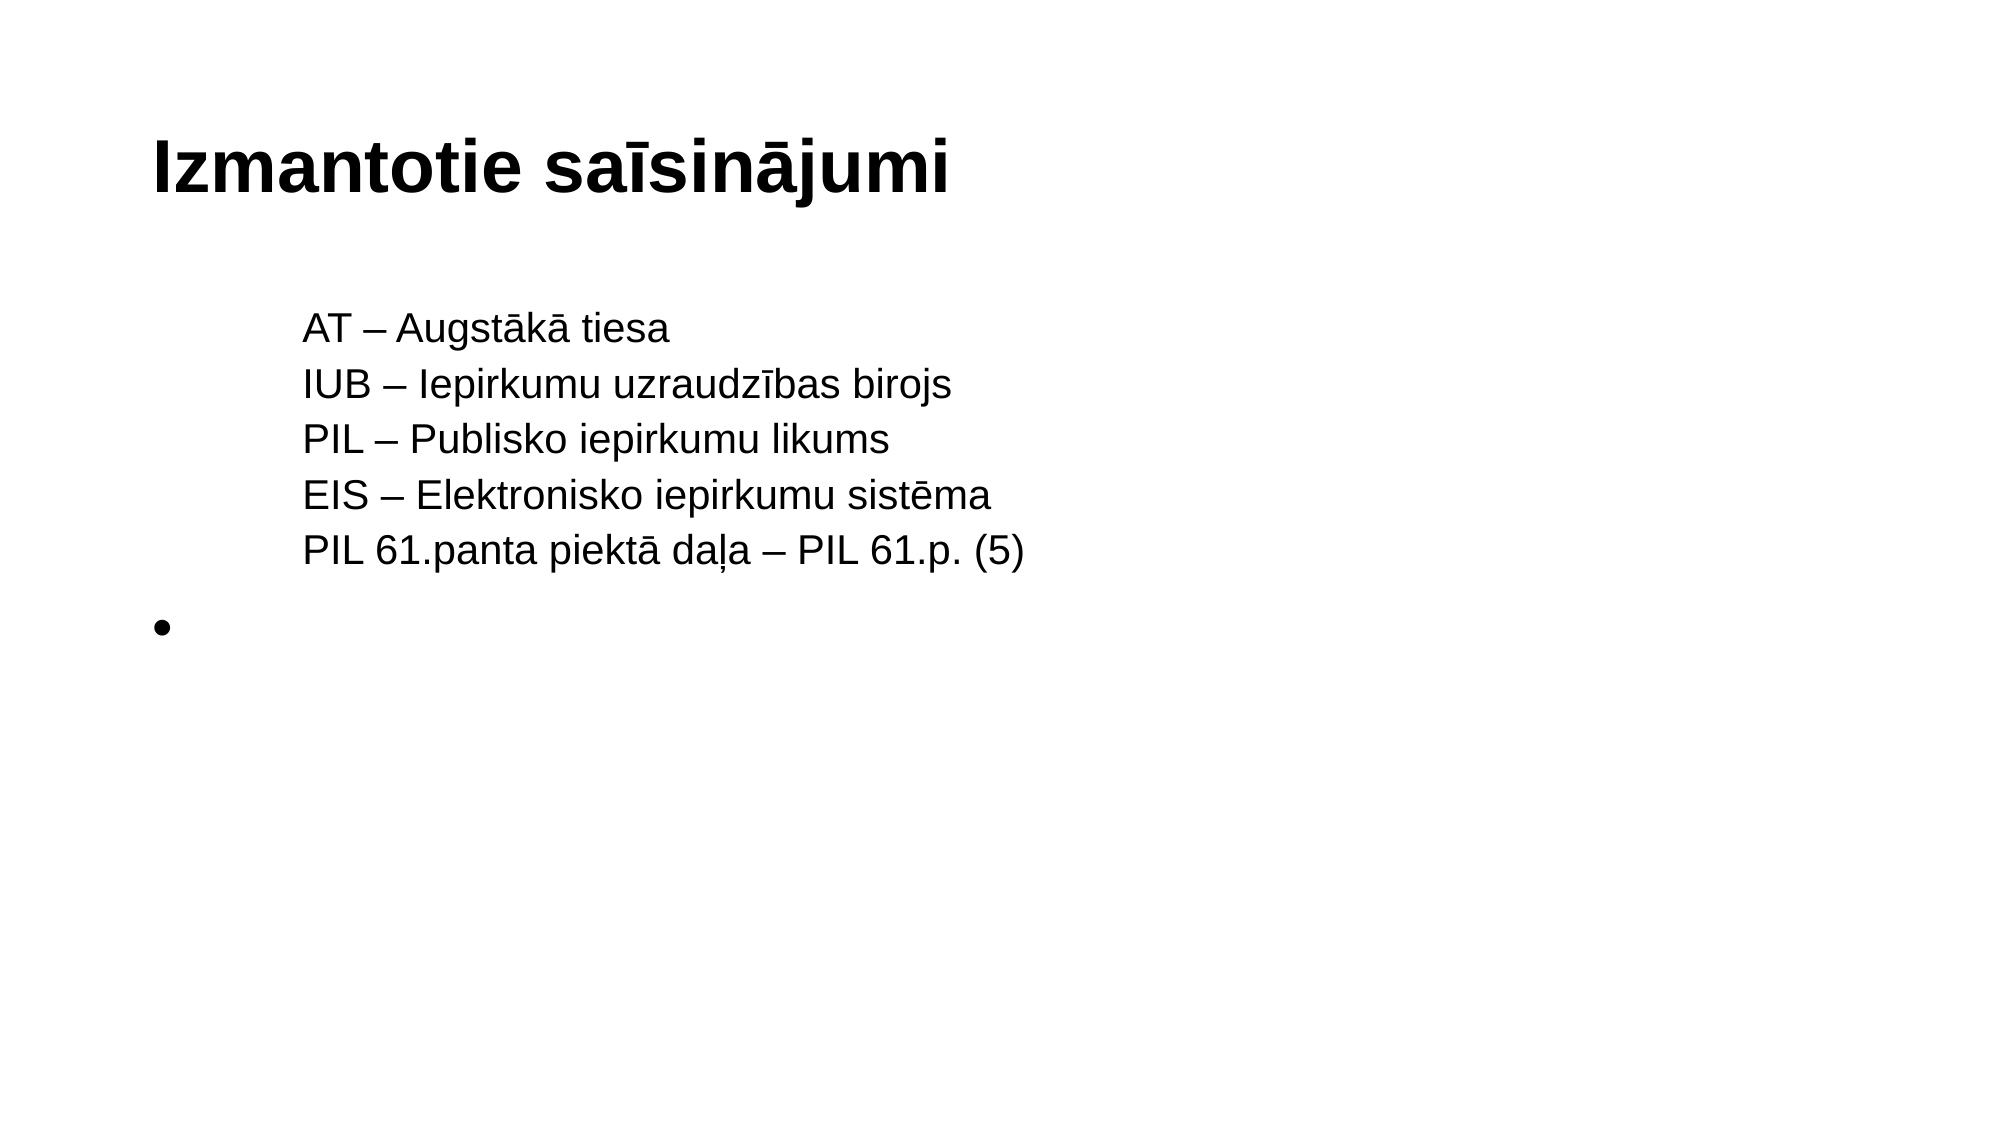

# Izmantotie saīsinājumi
AT – Augstākā tiesa
IUB – Iepirkumu uzraudzības birojs
PIL – Publisko iepirkumu likums
EIS – Elektronisko iepirkumu sistēma
PIL 61.panta piektā daļa – PIL 61.p. (5)